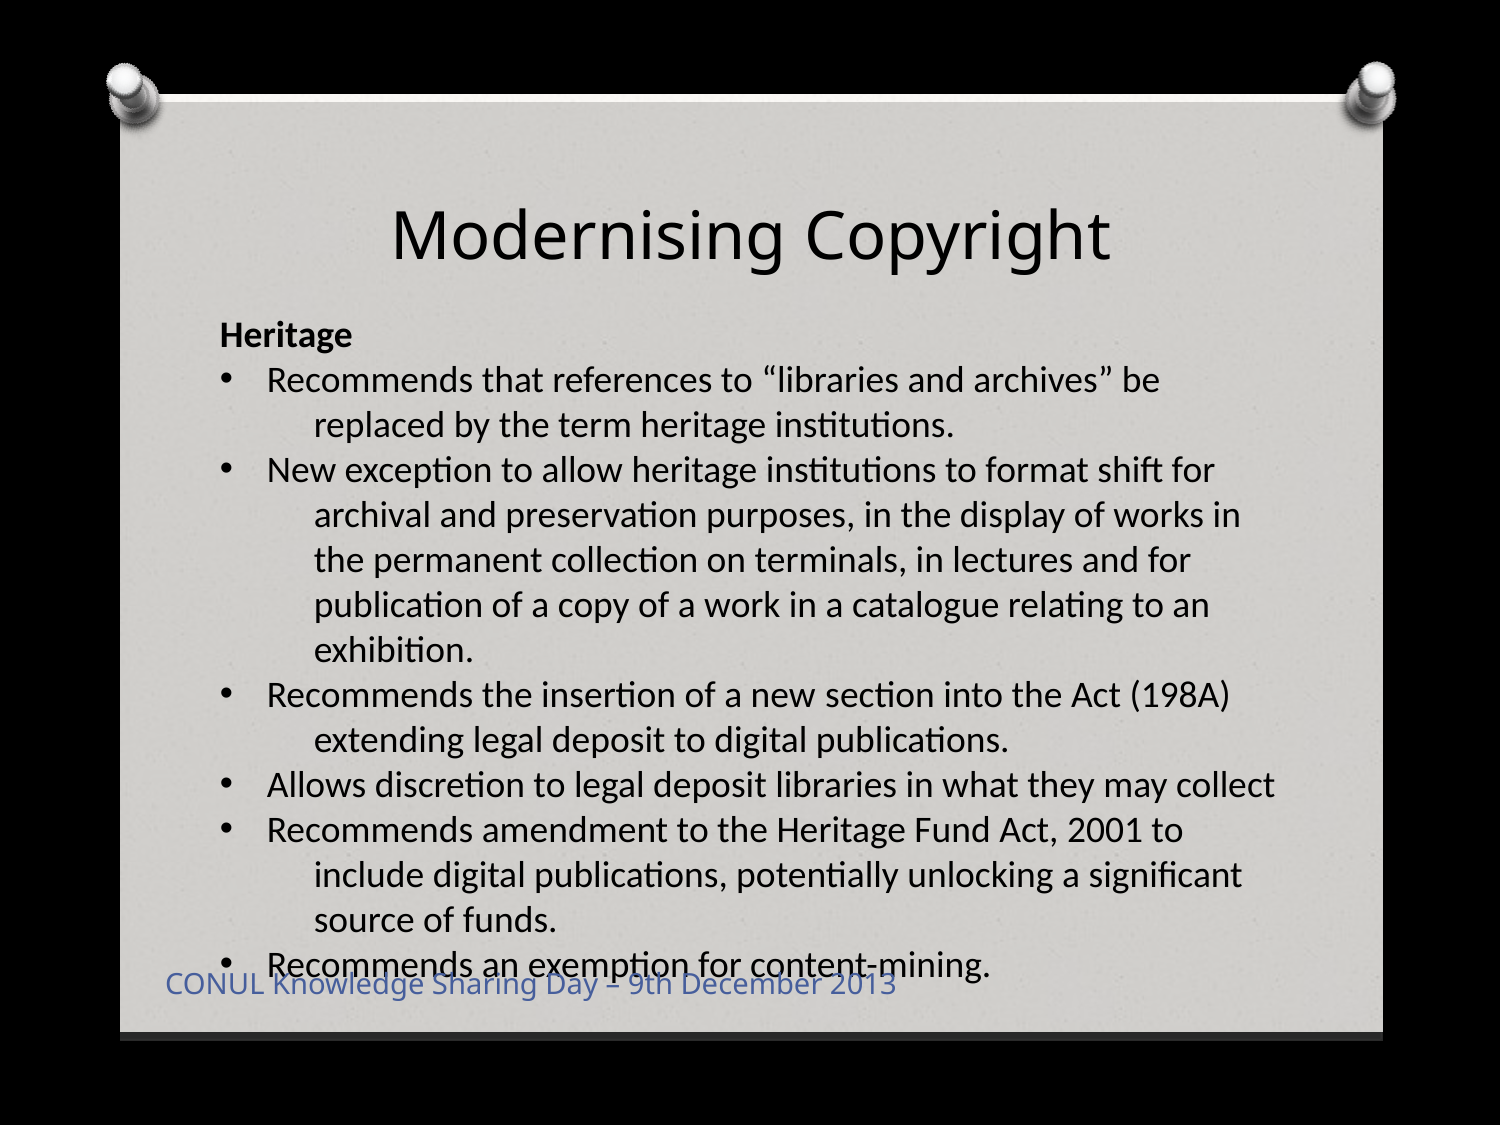

# Modernising Copyright
Heritage
Recommends that references to “libraries and archives” be replaced by the term heritage institutions.
New exception to allow heritage institutions to format shift for archival and preservation purposes, in the display of works in the permanent collection on terminals, in lectures and for publication of a copy of a work in a catalogue relating to an exhibition.
Recommends the insertion of a new section into the Act (198A) extending legal deposit to digital publications.
Allows discretion to legal deposit libraries in what they may collect
Recommends amendment to the Heritage Fund Act, 2001 to include digital publications, potentially unlocking a significant source of funds.
Recommends an exemption for content-mining.
CONUL Knowledge Sharing Day – 9th December 2013